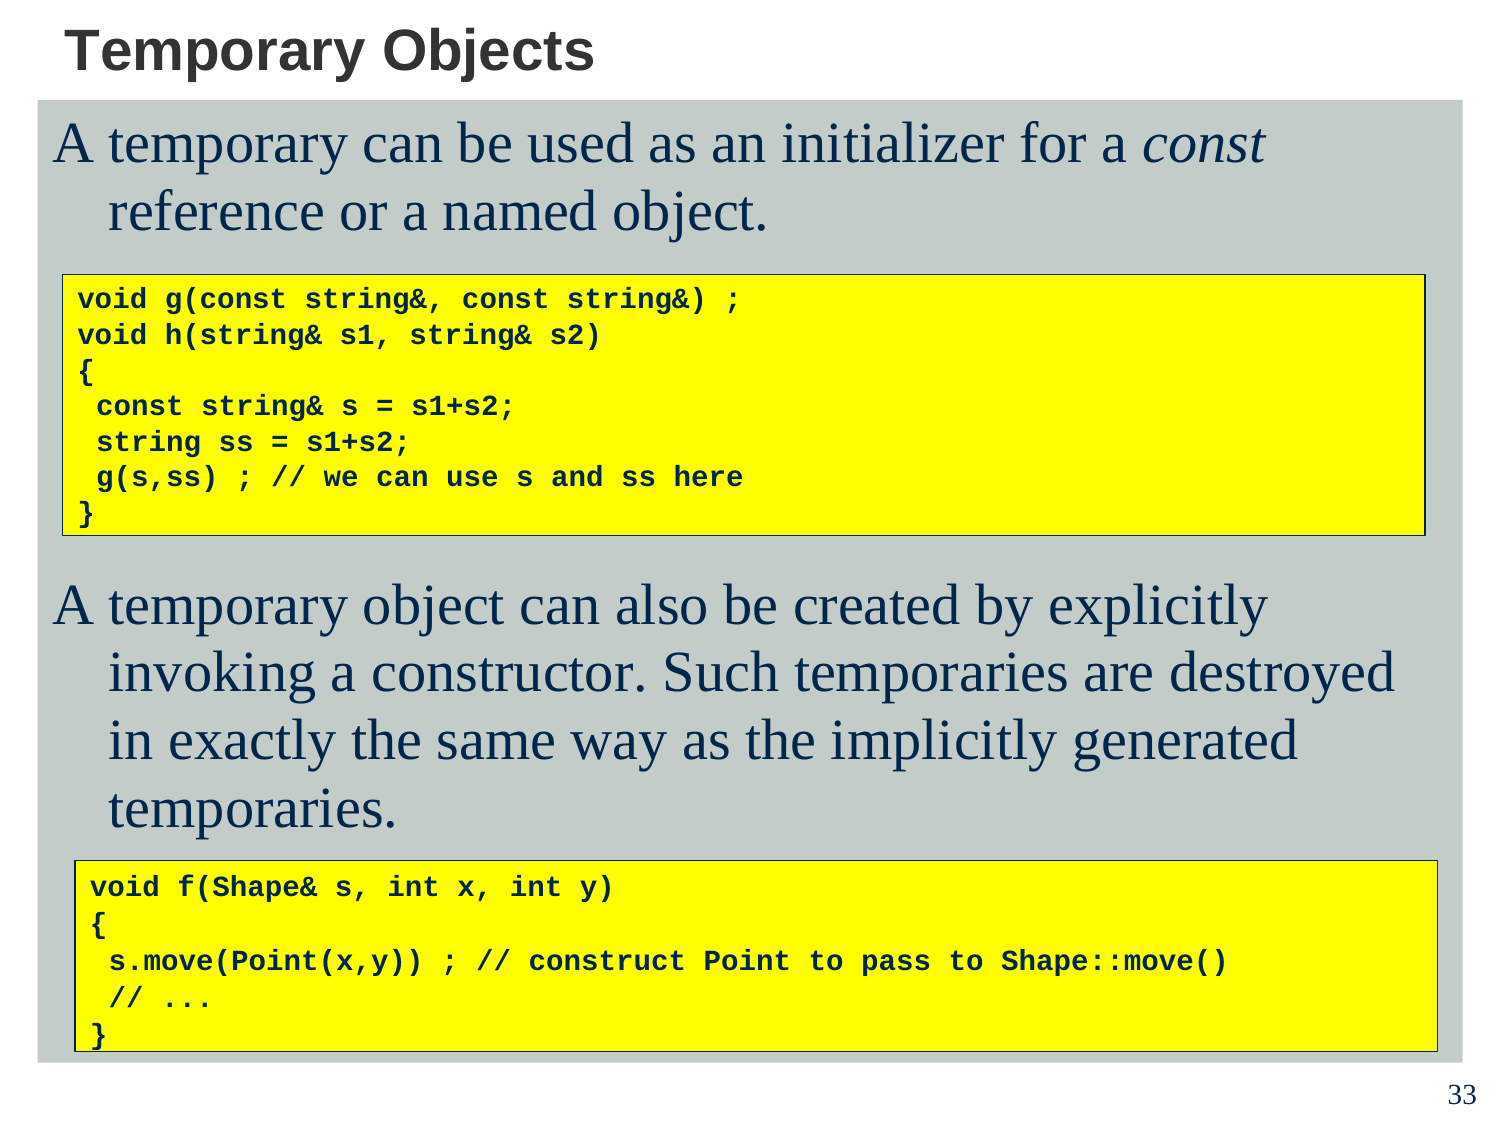

# Temporary Objects
A temporary can be used as an initializer for a const reference or a named object.
A temporary object can also be created by explicitly invoking a constructor. Such temporaries are destroyed in exactly the same way as the implicitly generated temporaries.
void g(const string&, const string&) ;
void h(string& s1, string& s2)
{
	const string& s = s1+s2;
	string ss = s1+s2;
	g(s,ss) ; // we can use s and ss here
}
void f(Shape& s, int x, int y)
{
	s.move(Point(x,y)) ; // construct Point to pass to Shape::move()
	// ...
}